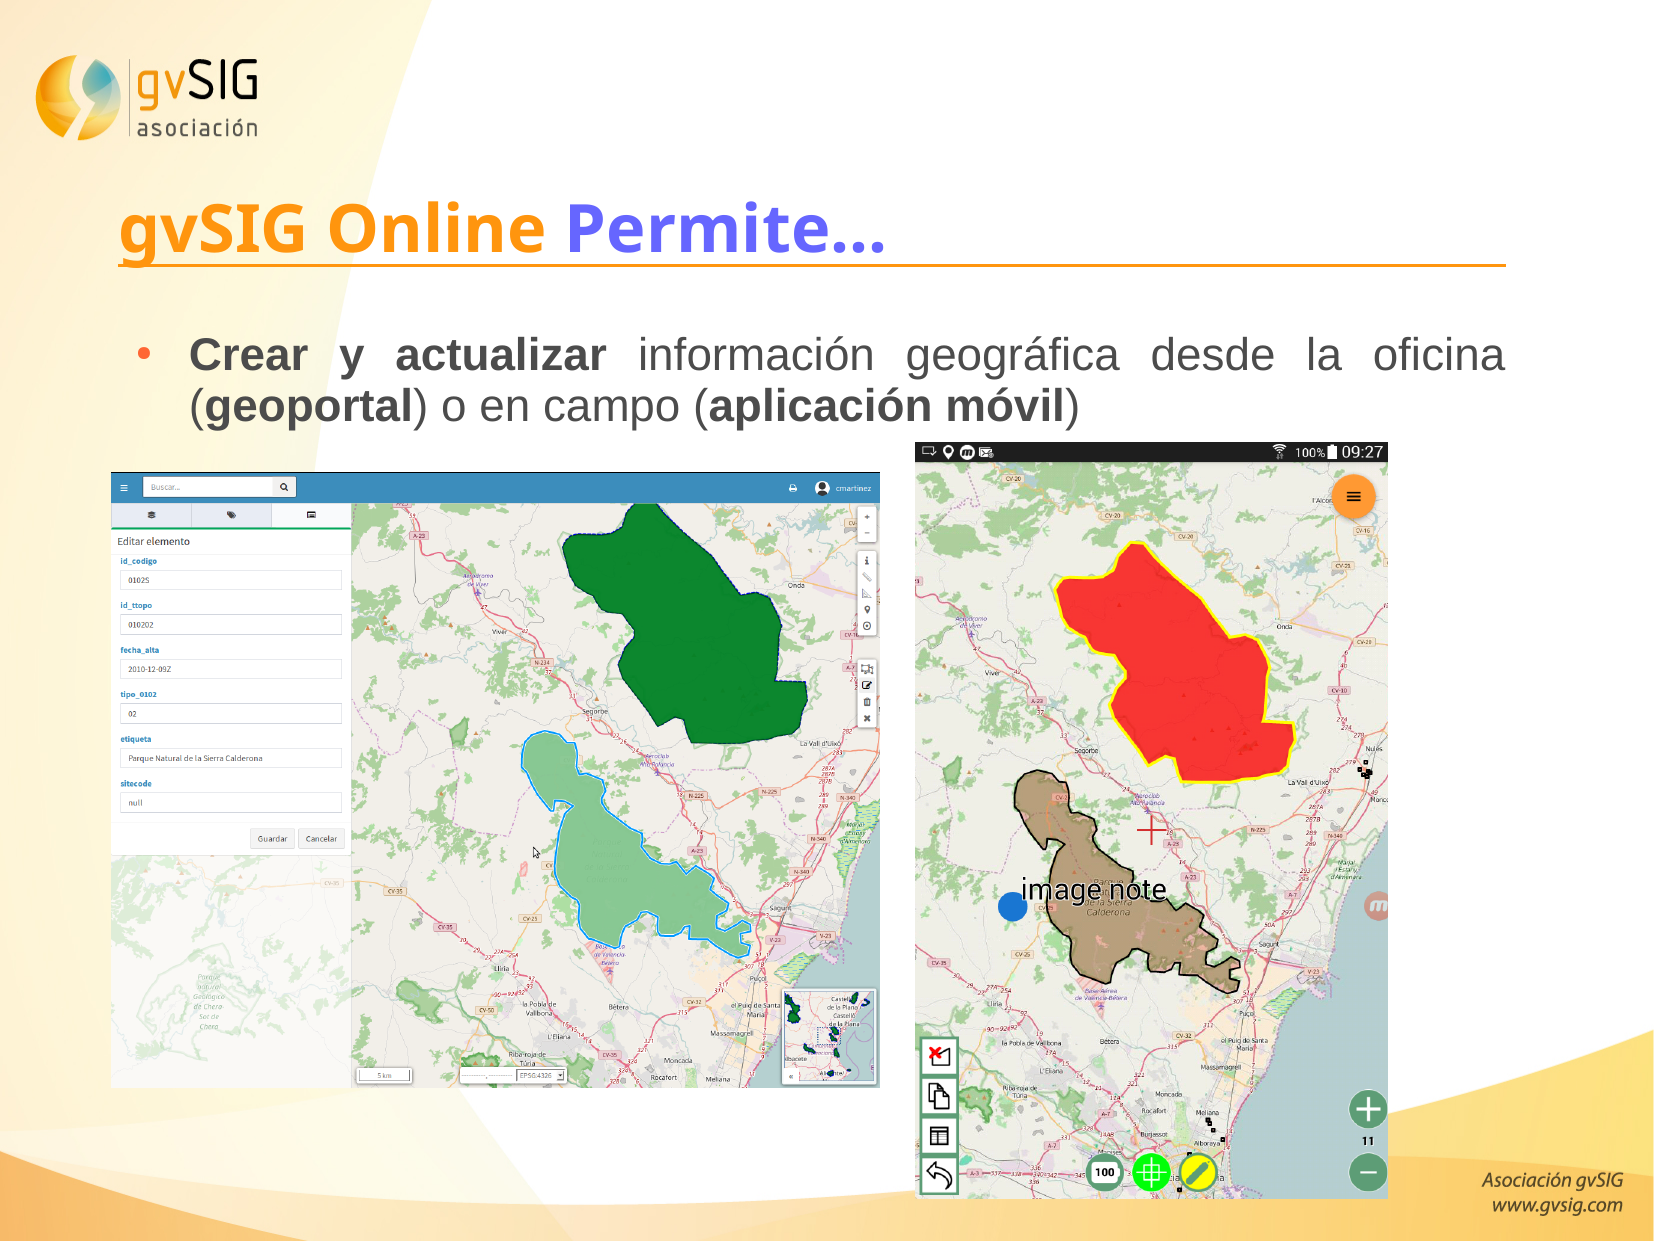

# gvSIG Online Permite...
Crear y actualizar información geográfica desde la oficina (geoportal) o en campo (aplicación móvil)